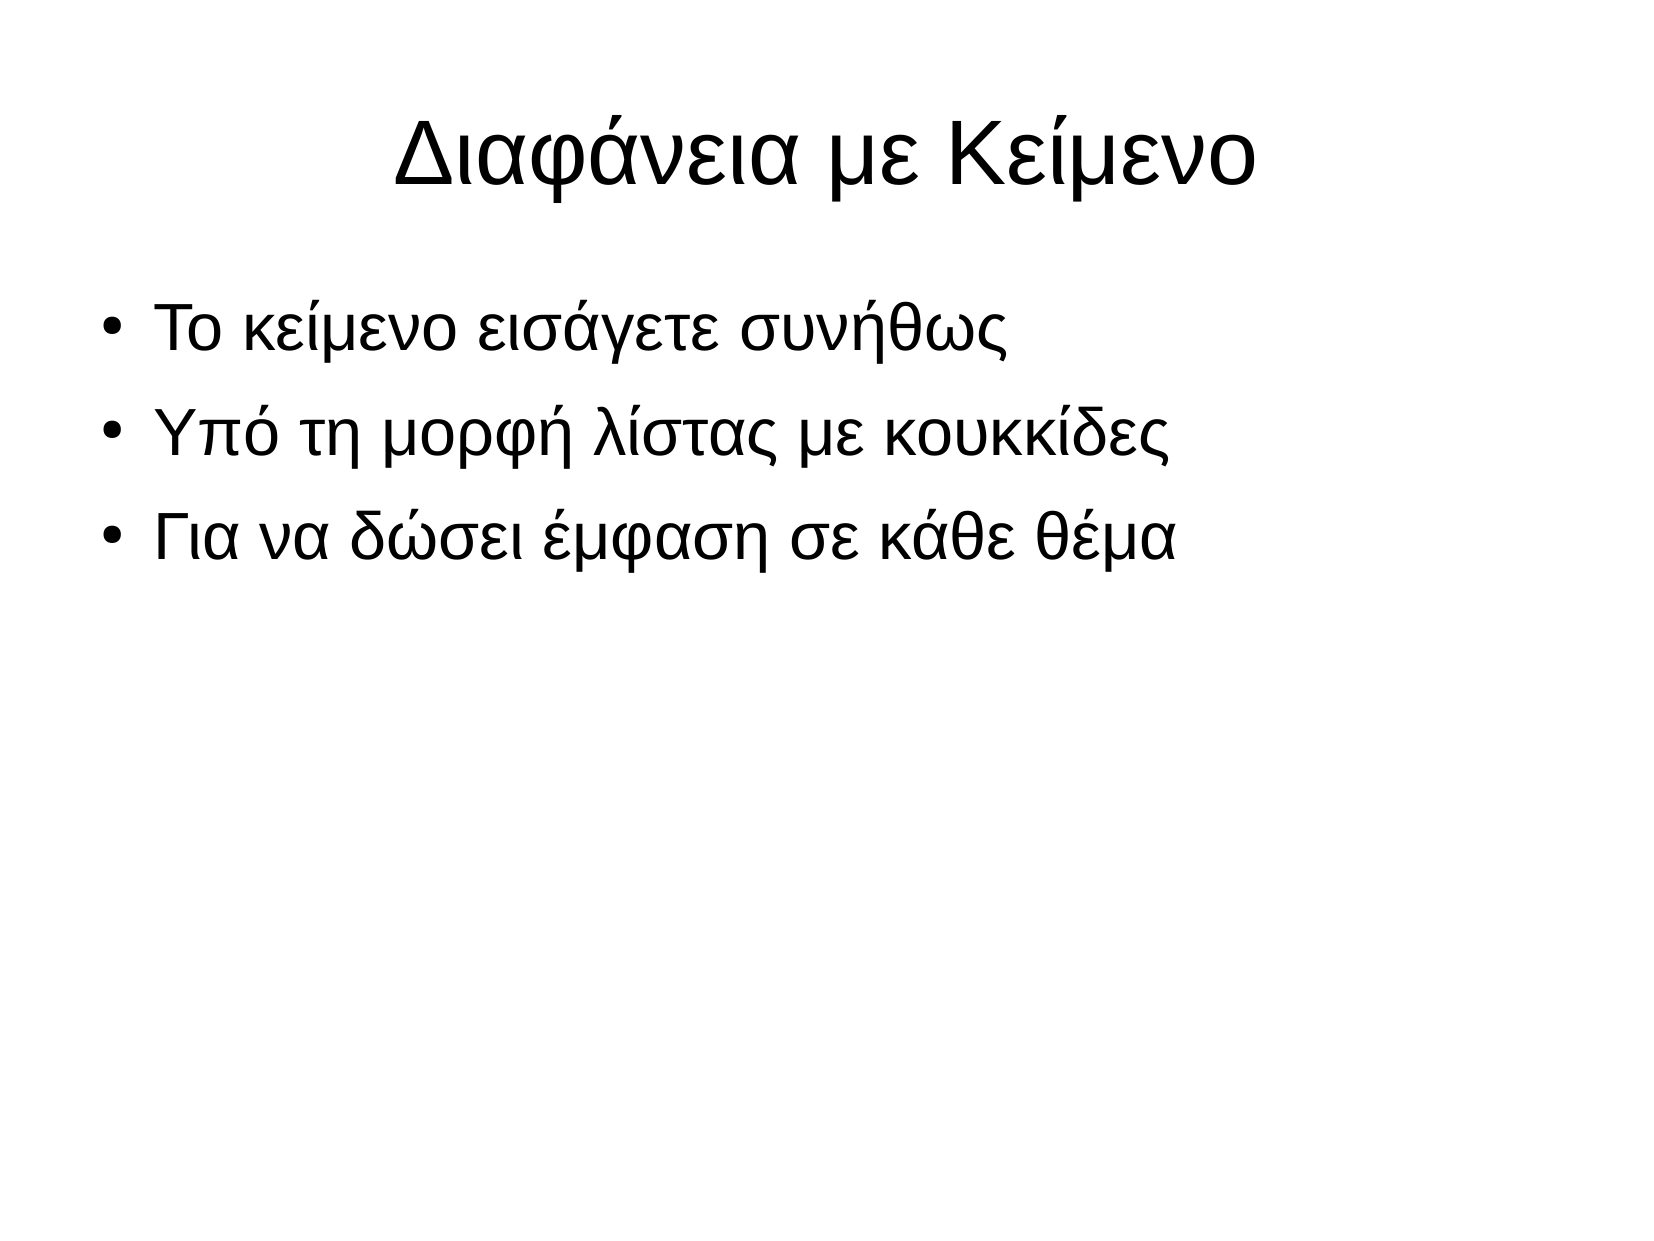

# Διαφάνεια με Κείμενο
Το κείμενο εισάγετε συνήθως
Υπό τη μορφή λίστας με κουκκίδες
Για να δώσει έμφαση σε κάθε θέμα